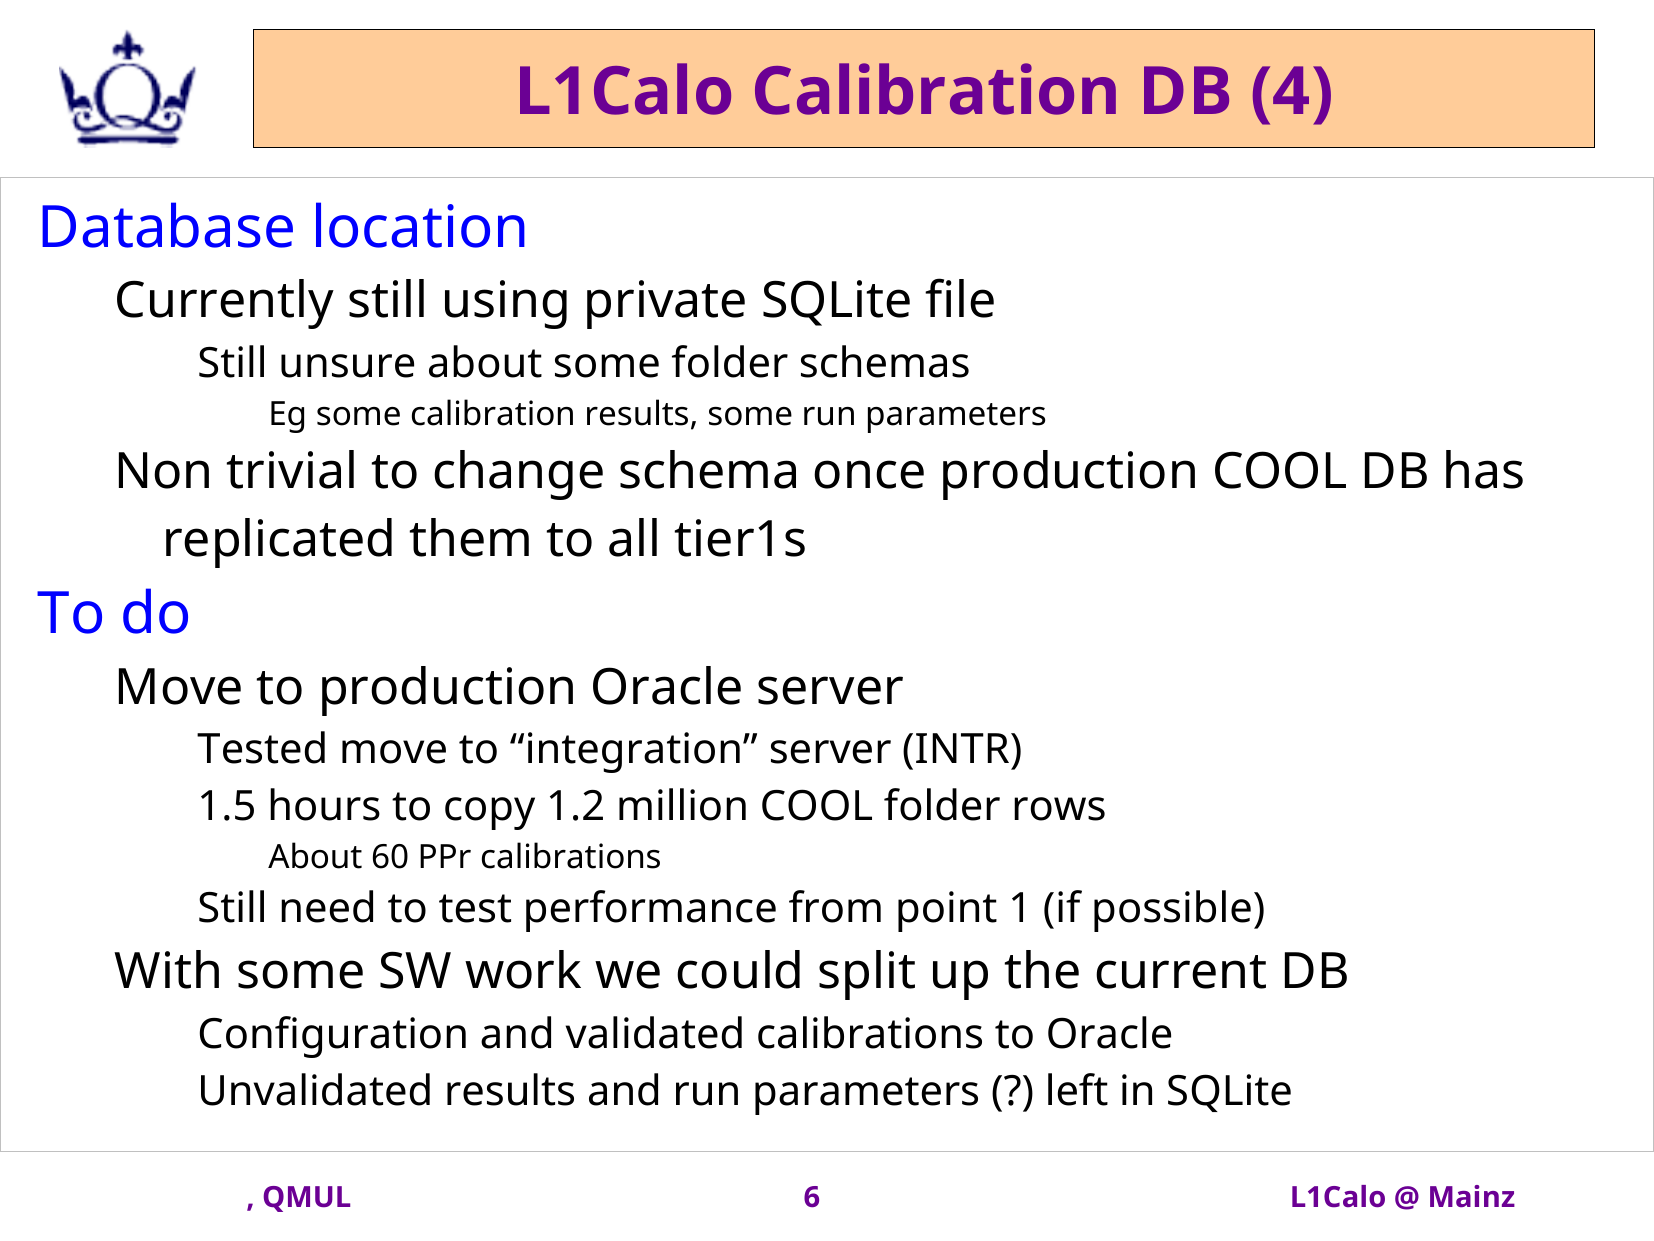

# L1Calo Calibration DB (4)
Database location
Currently still using private SQLite file
Still unsure about some folder schemas
Eg some calibration results, some run parameters
Non trivial to change schema once production COOL DB has replicated them to all tier1s
To do
Move to production Oracle server
Tested move to “integration” server (INTR)
1.5 hours to copy 1.2 million COOL folder rows
About 60 PPr calibrations
Still need to test performance from point 1 (if possible)
With some SW work we could split up the current DB
Configuration and validated calibrations to Oracle
Unvalidated results and run parameters (?) left in SQLite